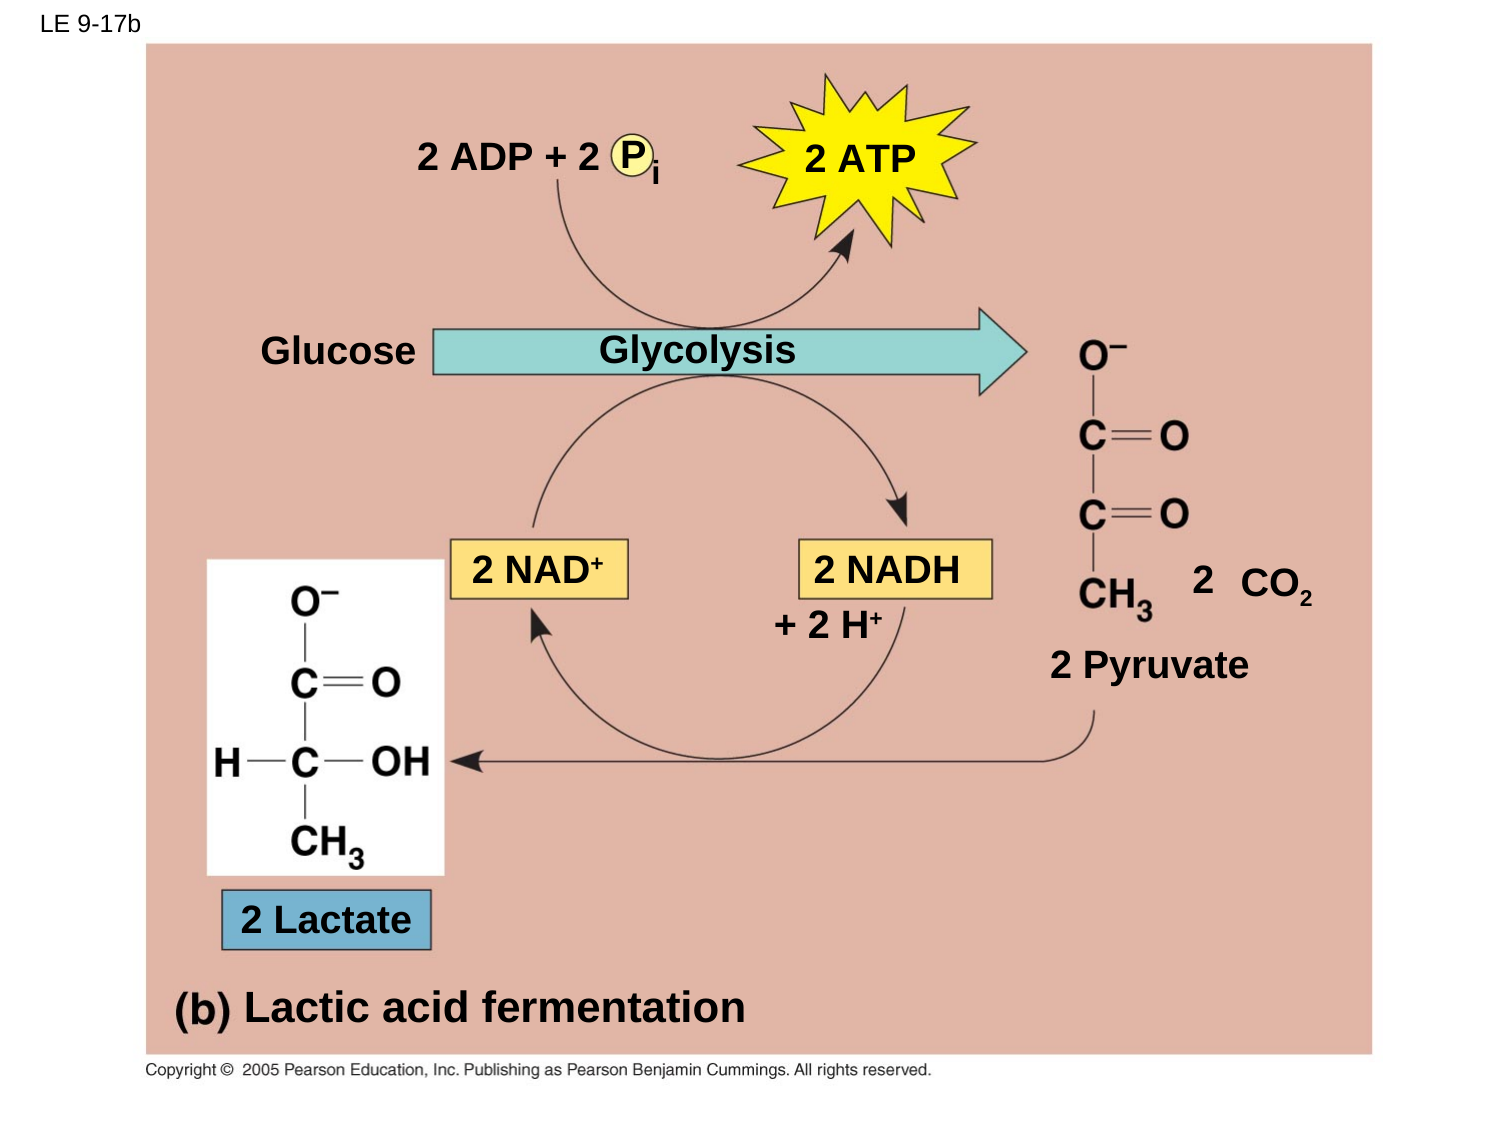

# LE 9-17b
P
2 ADP + 2
2 ATP
i
Glycolysis
Glucose
2 NAD+
2 NADH
CO2
2
+ 2 H+
2 Pyruvate
2 Lactate
Lactic acid fermentation